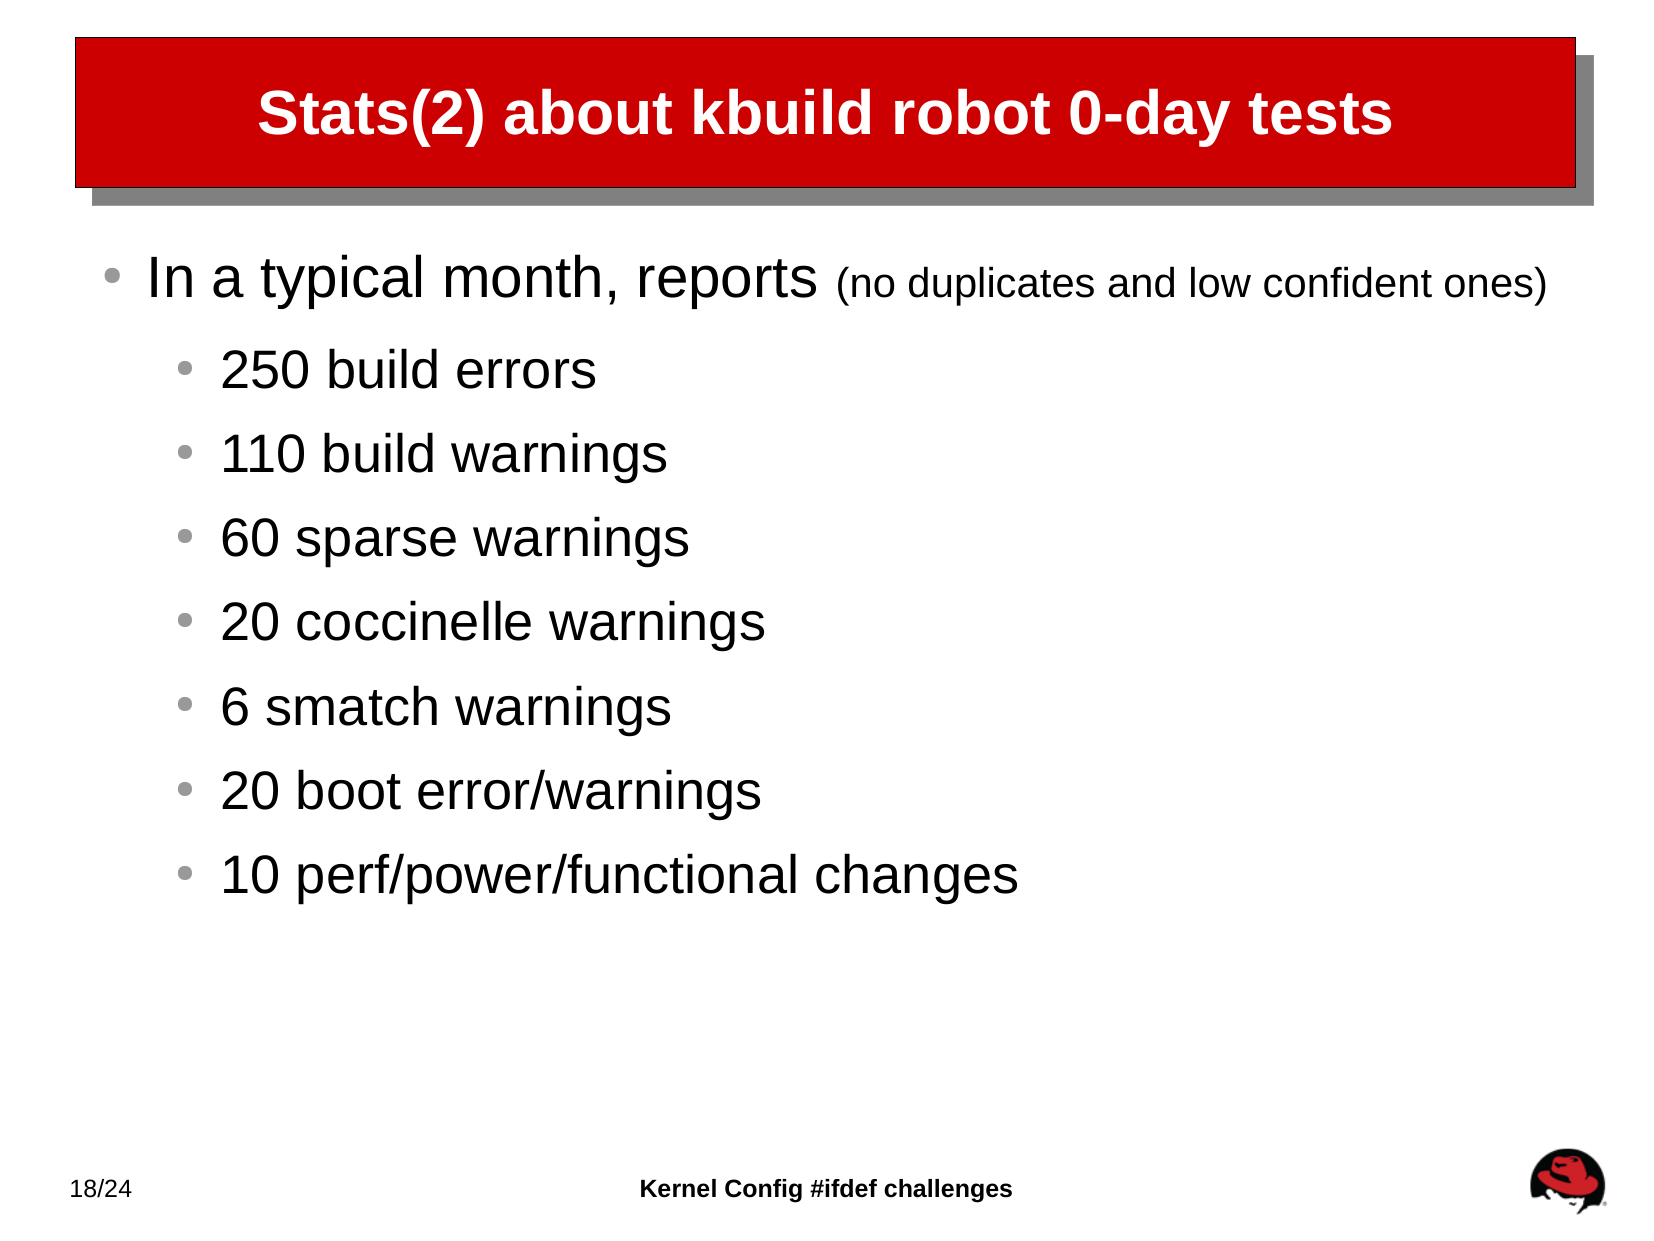

# Stats(2) about kbuild robot 0-day tests
In a typical month, reports (no duplicates and low confident ones)
250 build errors
110 build warnings
60 sparse warnings
20 coccinelle warnings
6 smatch warnings
20 boot error/warnings
10 perf/power/functional changes